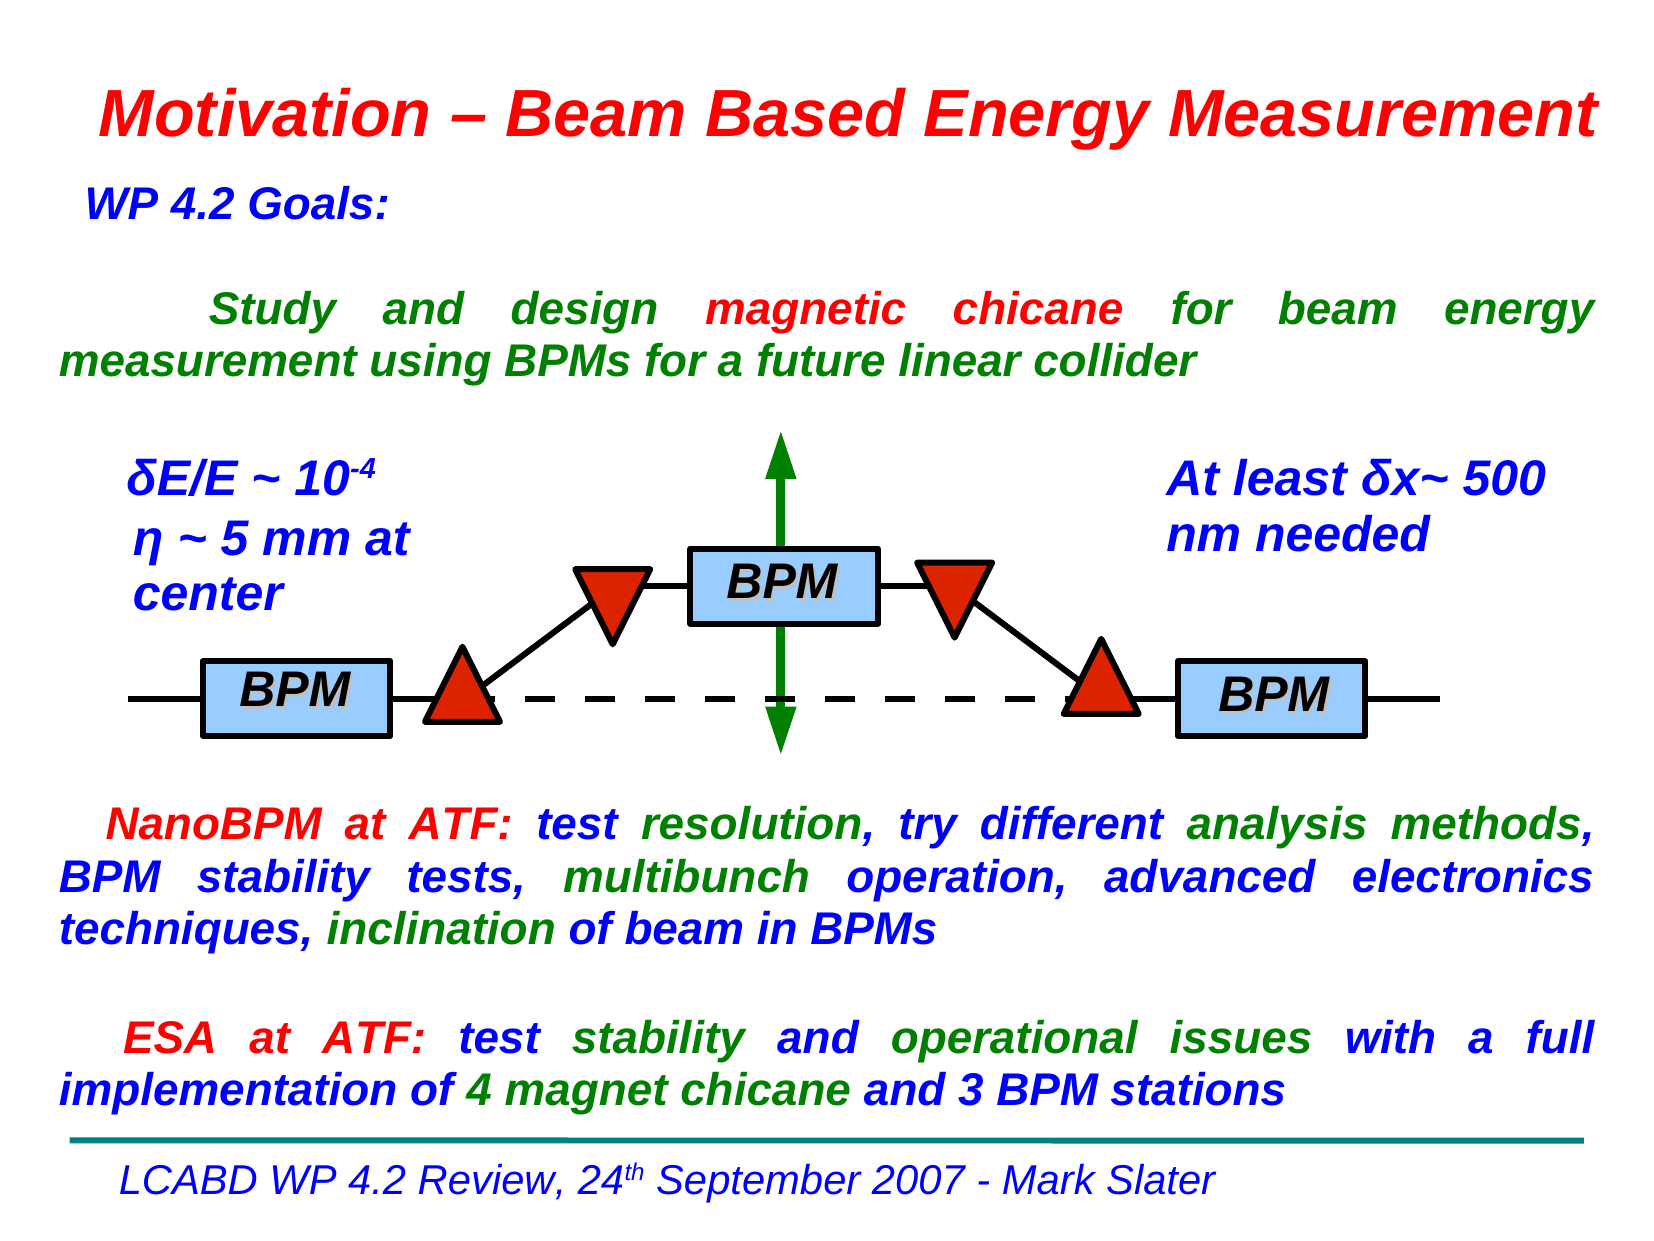

Motivation – Beam Based Energy Measurement
 WP 4.2 Goals:
	Study and design magnetic chicane for beam energy measurement using BPMs for a future linear collider
δE/E ~ 10-4
At least δx~ 500
nm needed
η ~ 5 mm at center
BPM
BPM
BPM
 NanoBPM at ATF: test resolution, try different analysis methods, BPM stability tests, multibunch operation, advanced electronics techniques, inclination of beam in BPMs
 ESA at ATF: test stability and operational issues with a full implementation of 4 magnet chicane and 3 BPM stations
LCABD WP 4.2 Review, 24th September 2007 - Mark Slater